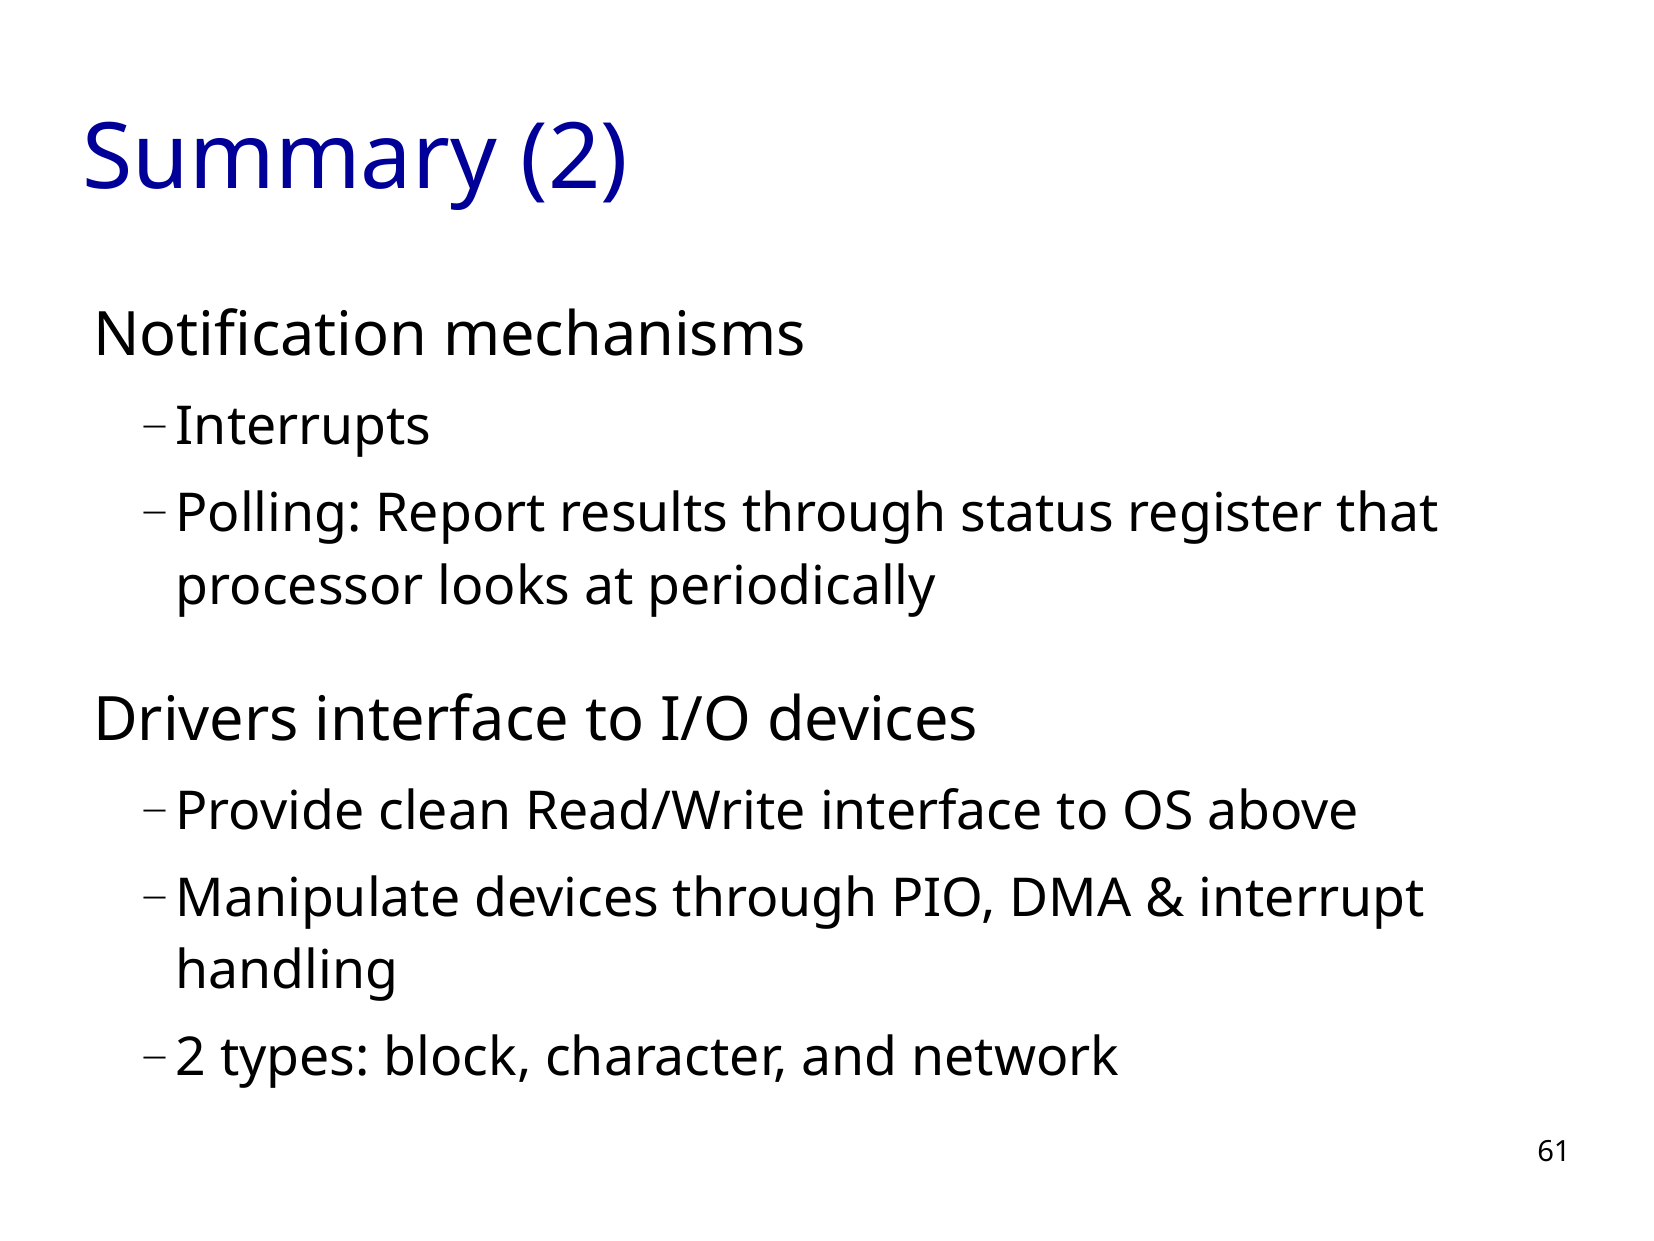

# Summary (2)
Notification mechanisms
Interrupts
Polling: Report results through status register that processor looks at periodically
Drivers interface to I/O devices
Provide clean Read/Write interface to OS above
Manipulate devices through PIO, DMA & interrupt handling
2 types: block, character, and network
61